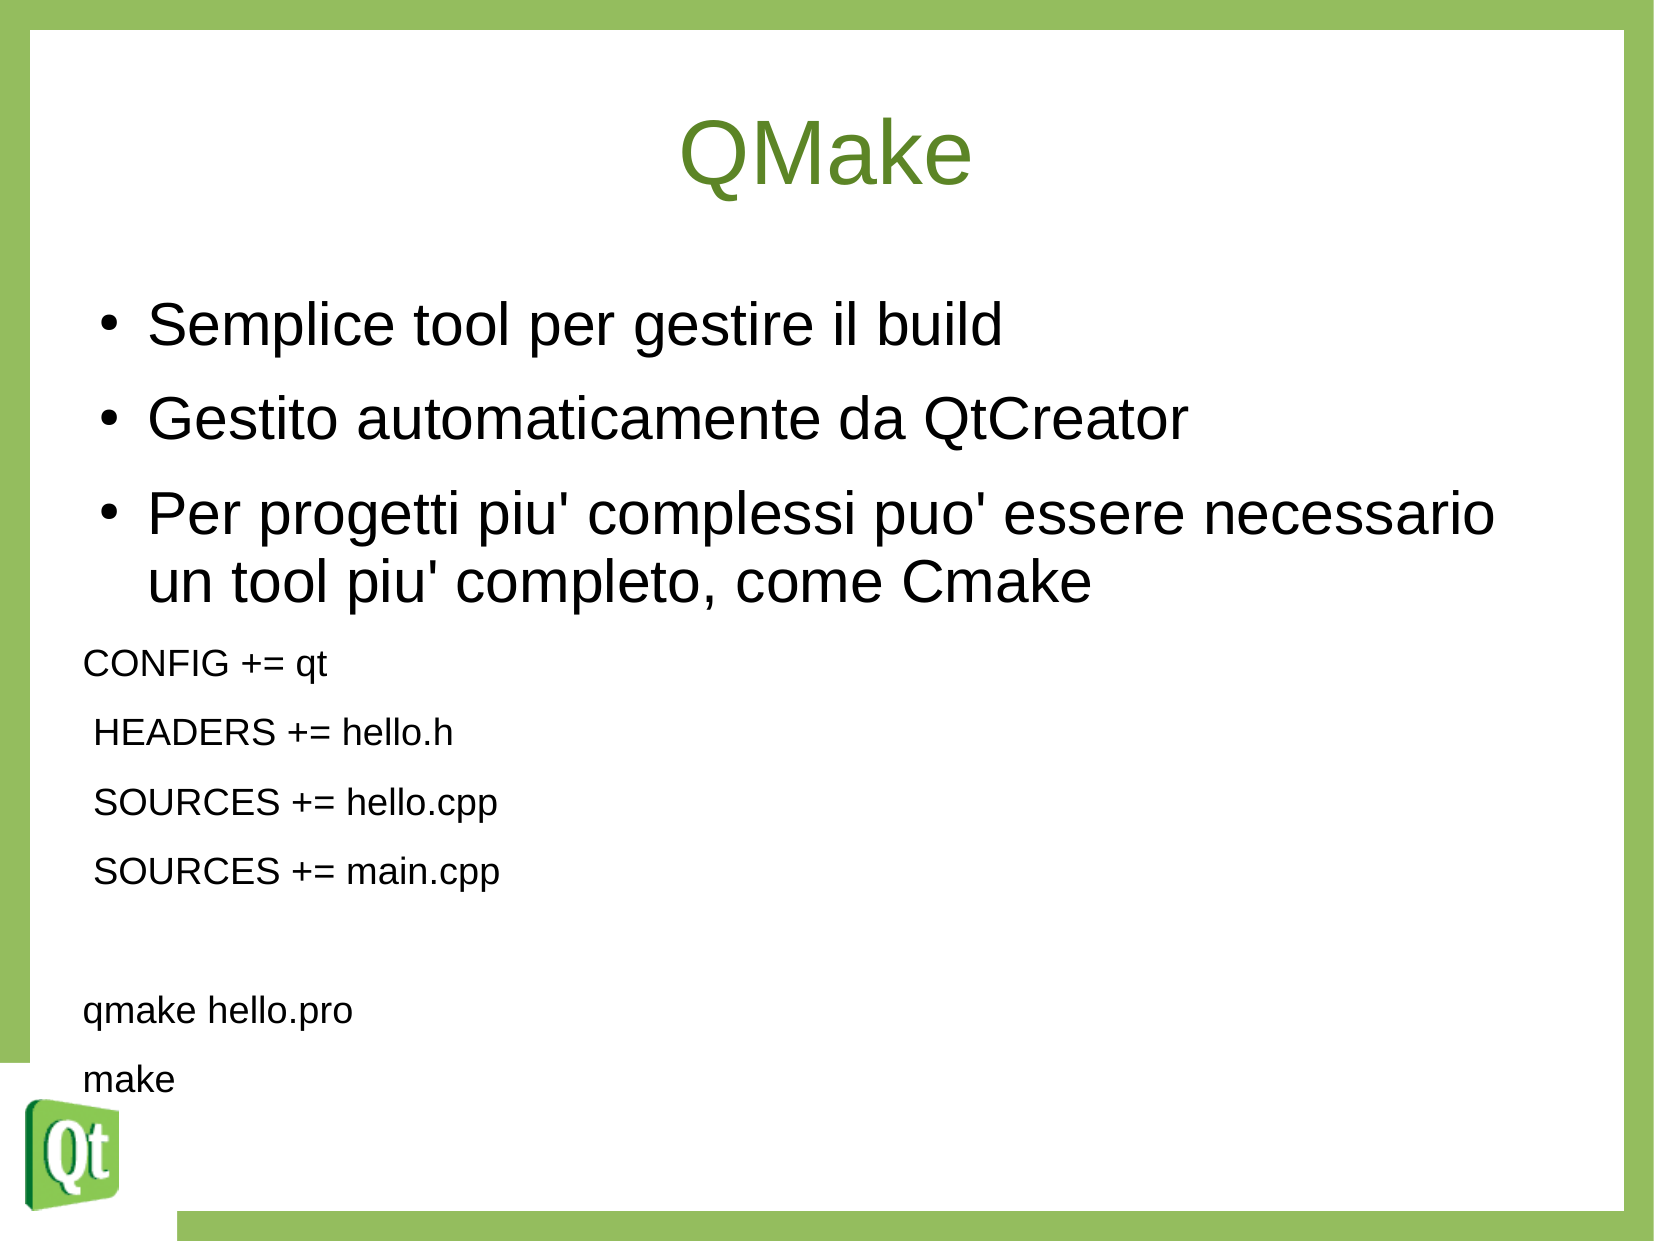

# QMake
Semplice tool per gestire il build
Gestito automaticamente da QtCreator
Per progetti piu' complessi puo' essere necessario un tool piu' completo, come Cmake
CONFIG += qt
 HEADERS += hello.h
 SOURCES += hello.cpp
 SOURCES += main.cpp
qmake hello.pro
make